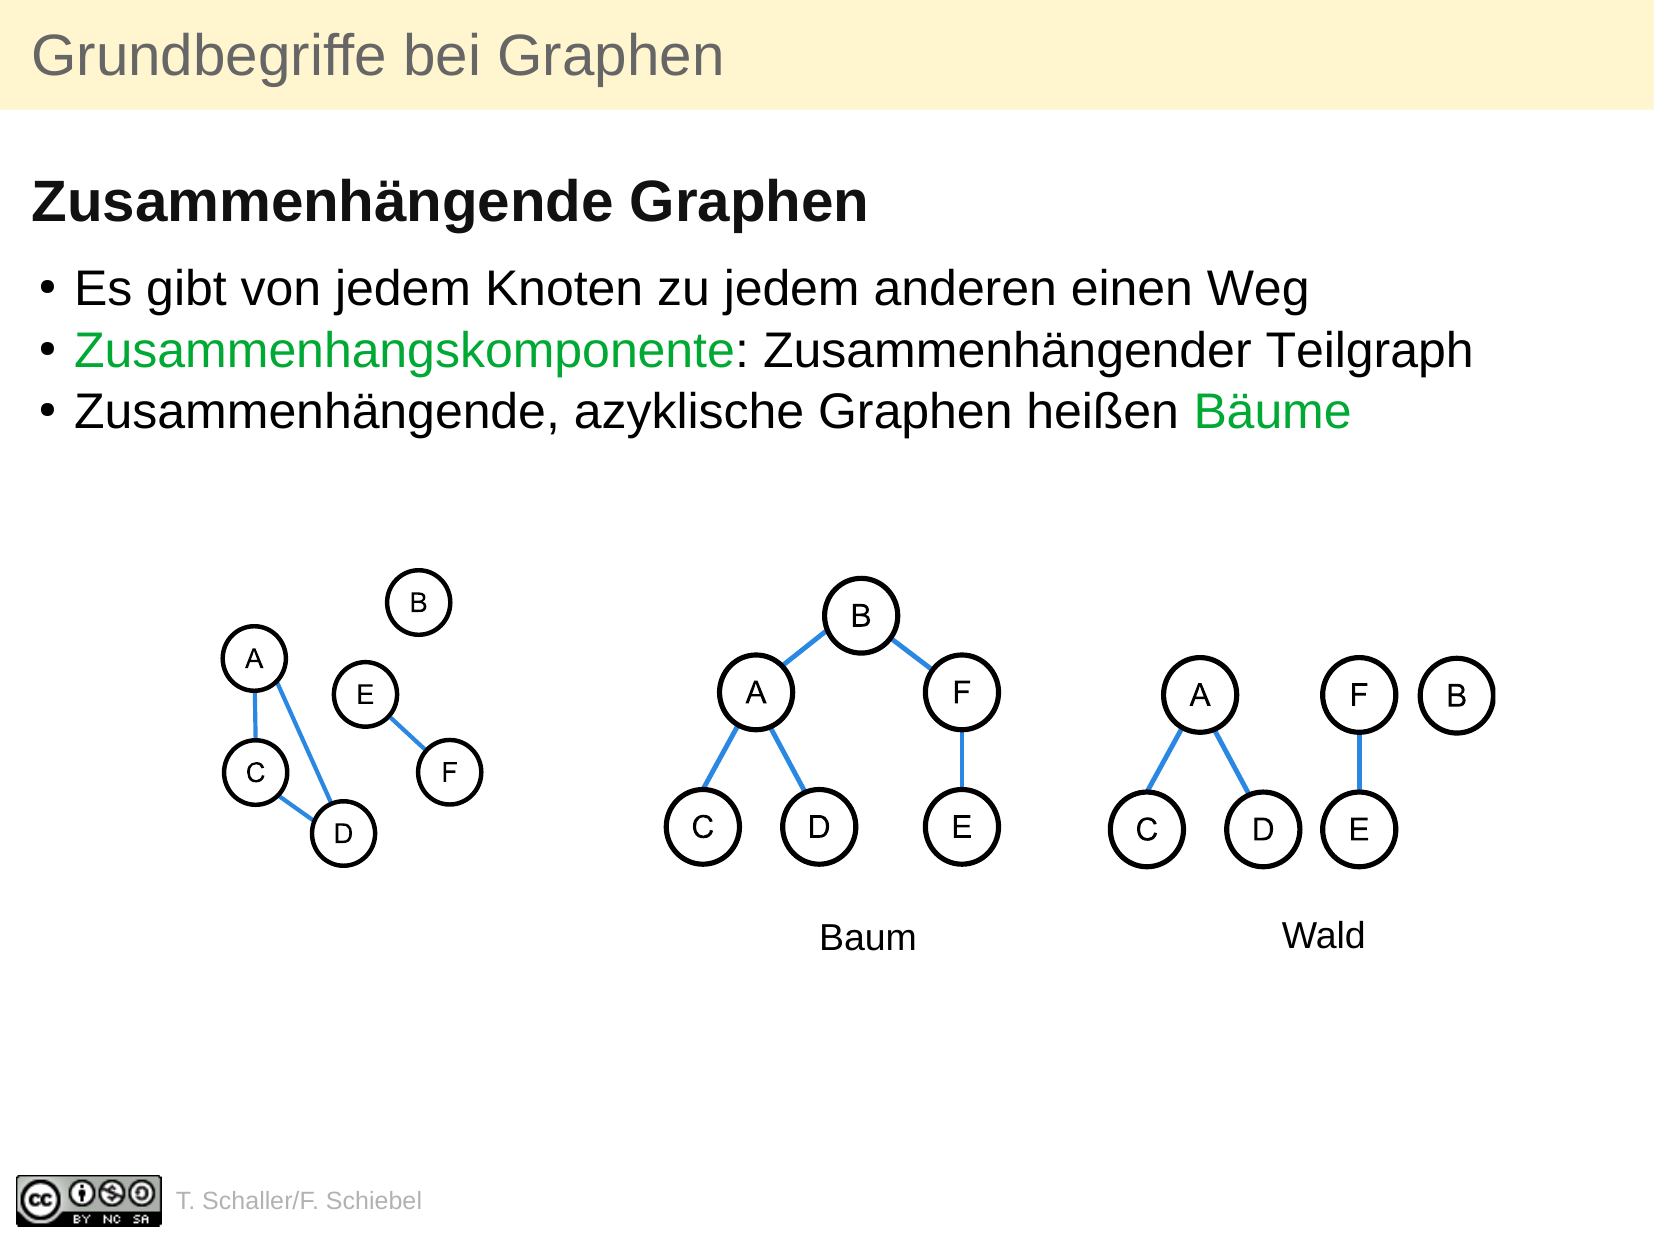

# Grundbegriffe bei Graphen
Zusammenhängende Graphen
Es gibt von jedem Knoten zu jedem anderen einen Weg
Zusammenhangskomponente: Zusammenhängender Teilgraph
Zusammenhängende, azyklische Graphen heißen Bäume
Wald
Baum